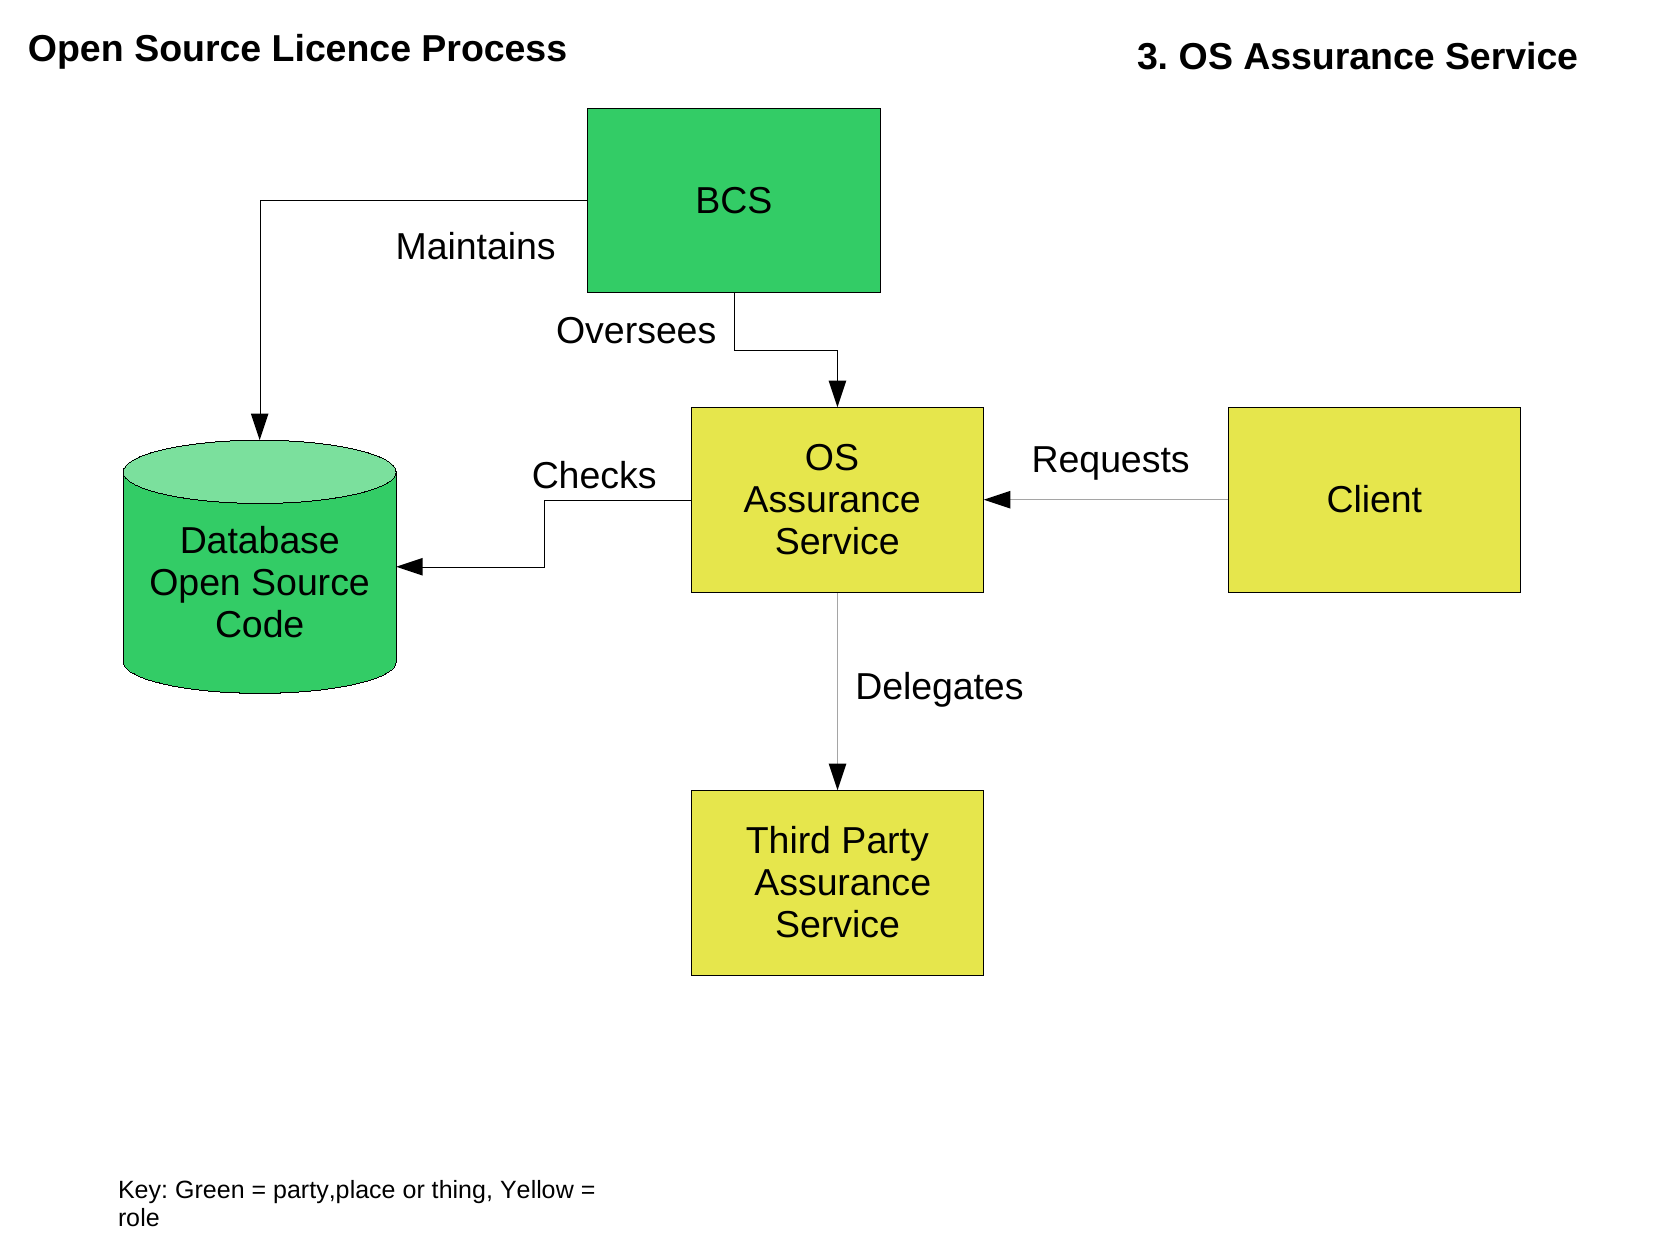

Open Source Licence Process
3. OS Assurance Service
BCS
Maintains
Oversees
OS
Assurance
Service
Client
Requests
Database
Open Source
Code
Checks
Delegates
Third Party
 Assurance
Service
Key: Green = party,place or thing, Yellow = role